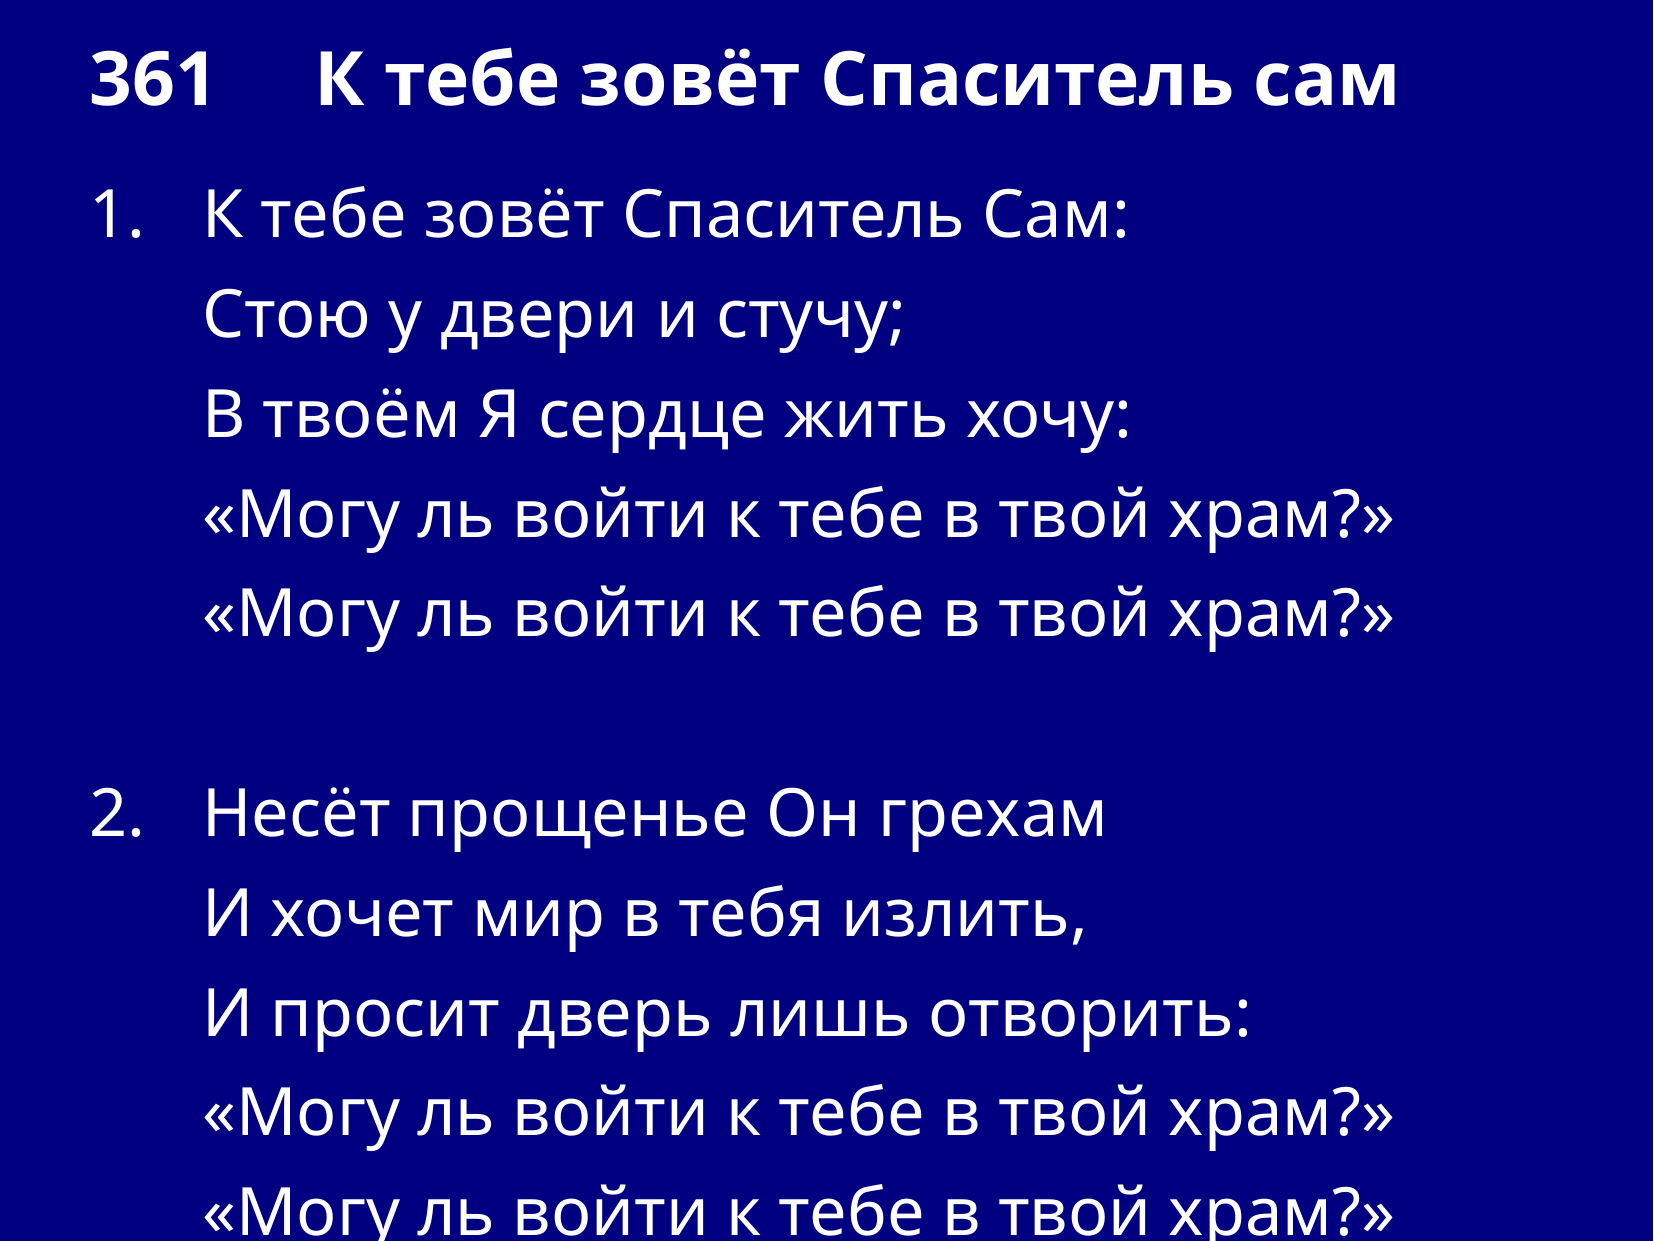

361	К тебе зовёт Спаситель сам
1.	К тебе зовёт Спаситель Сам:
	Стою у двери и стучу;
	В твоём Я сердце жить хочу:
	«Могу ль войти к тебе в твой храм?»
	«Могу ль войти к тебе в твой храм?»
2.	Несёт прощенье Он грехам
	И хочет мир в тебя излить,
	И просит дверь лишь отворить:
	«Могу ль войти к тебе в твой храм?»
	«Могу ль войти к тебе в твой храм?»